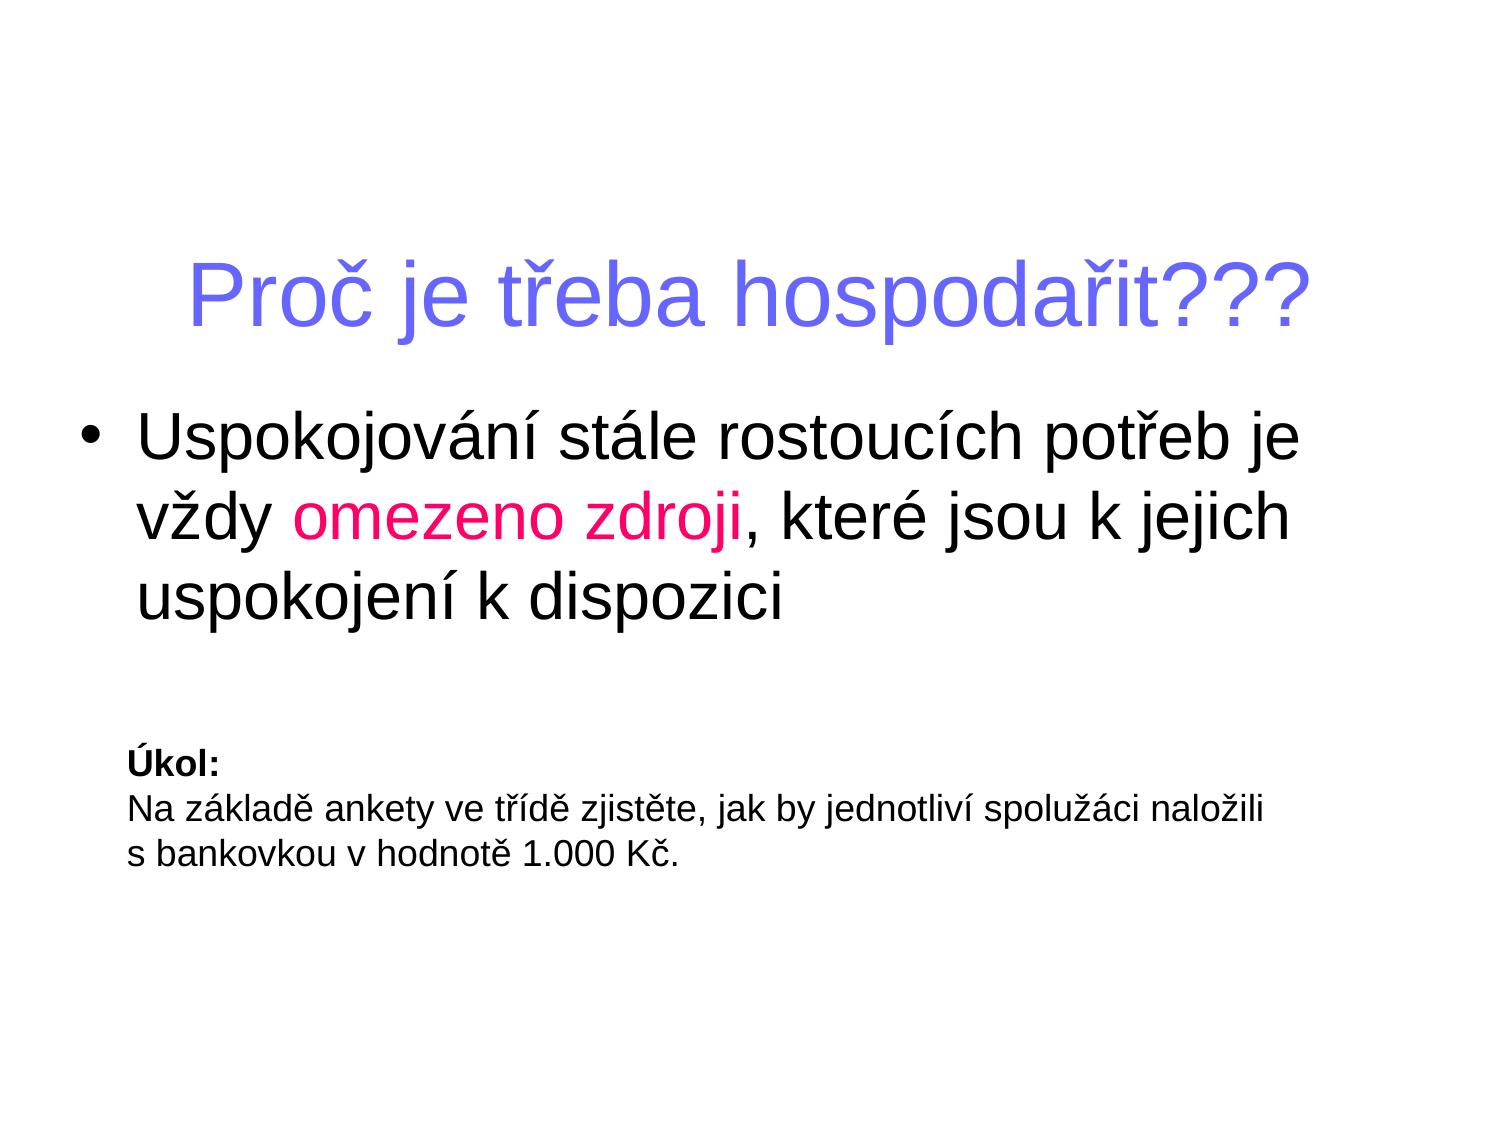

# Proč je třeba hospodařit???
Uspokojování stále rostoucích potřeb je vždy omezeno zdroji, které jsou k jejich uspokojení k dispozici
Úkol:
Na základě ankety ve třídě zjistěte, jak by jednotliví spolužáci naložili s bankovkou v hodnotě 1.000 Kč.